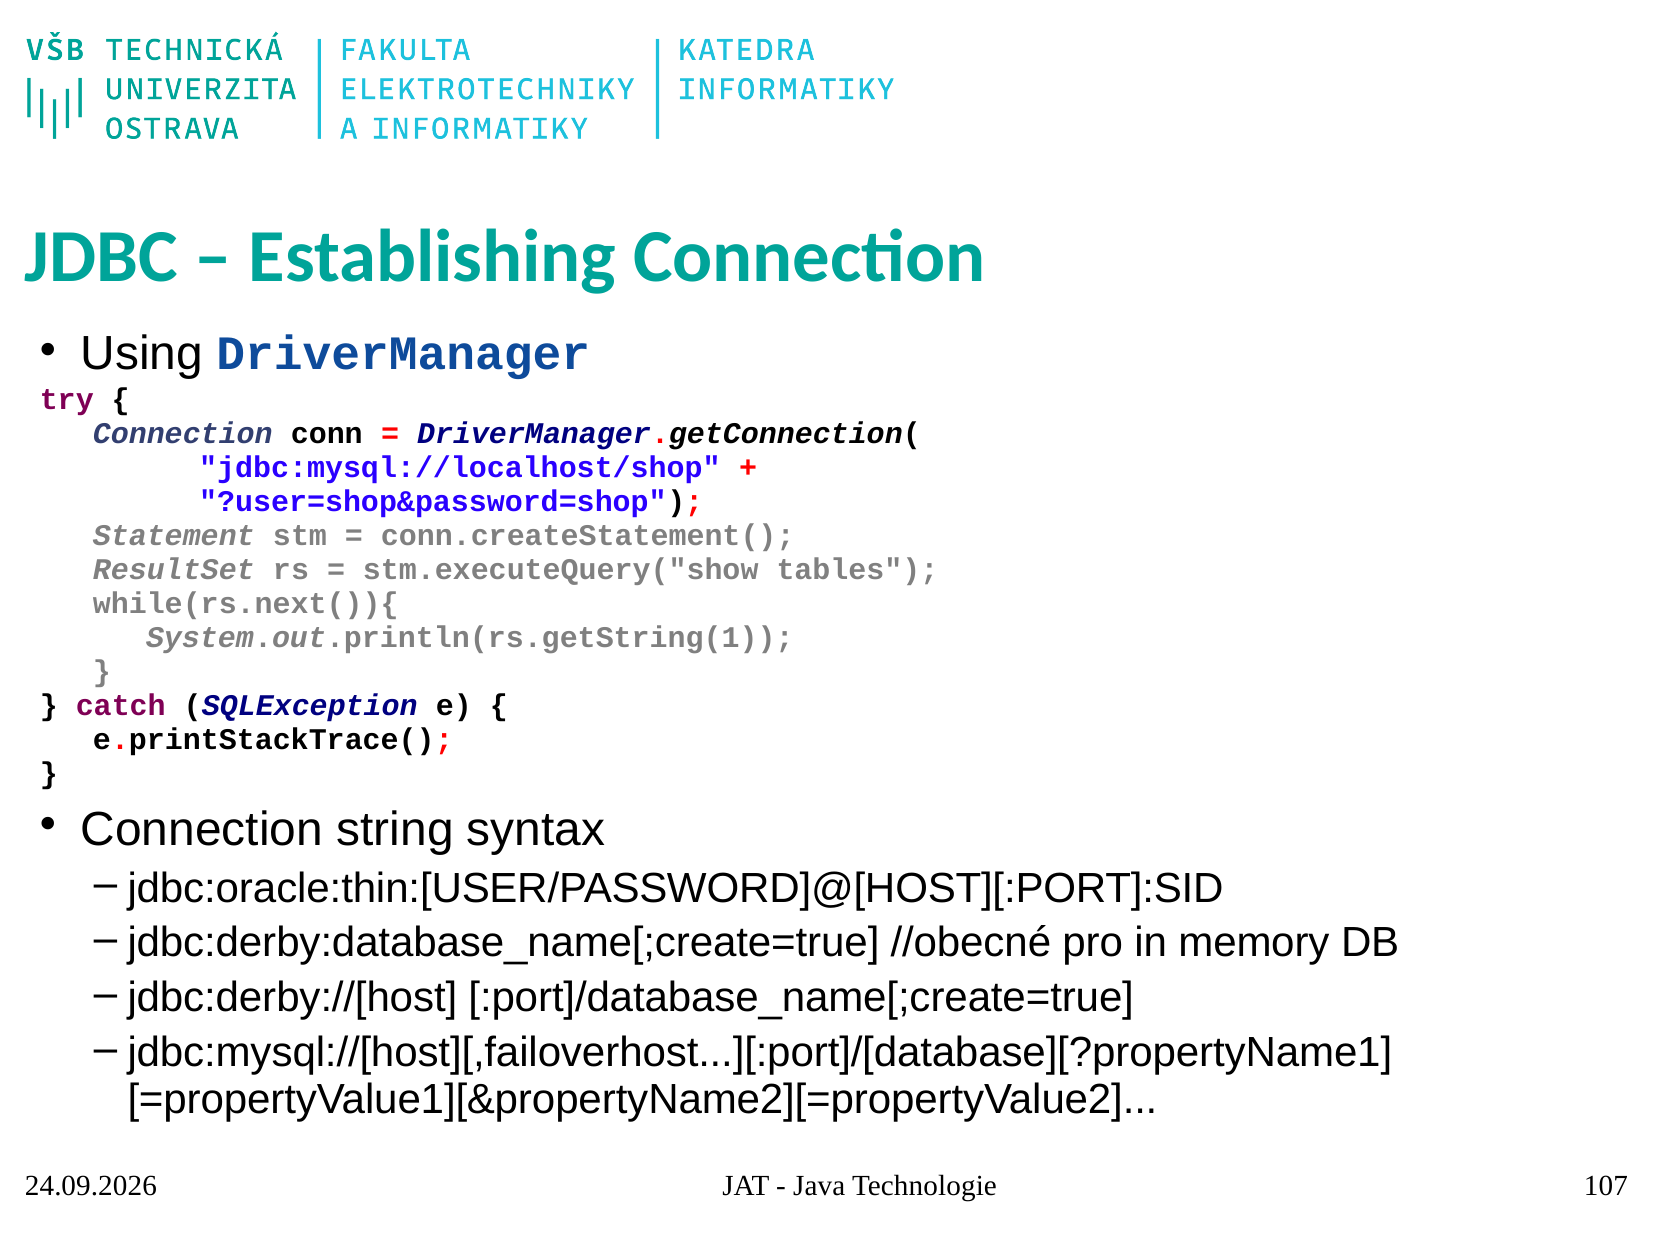

JDBC – Establishing Connection
# Using DriverManager
try {
	Connection conn = DriverManager.getConnection(
			"jdbc:mysql://localhost/shop" +
			"?user=shop&password=shop");
	Statement stm = conn.createStatement();
	ResultSet rs = stm.executeQuery("show tables");
	while(rs.next()){
		System.out.println(rs.getString(1));
	}
} catch (SQLException e) {
	e.printStackTrace();
}
Connection string syntax
jdbc:oracle:thin:[USER/PASSWORD]@[HOST][:PORT]:SID
jdbc:derby:database_name[;create=true] //obecné pro in memory DB
jdbc:derby://[host] [:port]/database_name[;create=true]
jdbc:mysql://[host][,failoverhost...][:port]/[database][?propertyName1][=propertyValue1][&propertyName2][=propertyValue2]...
JAT - Java Technologie
107